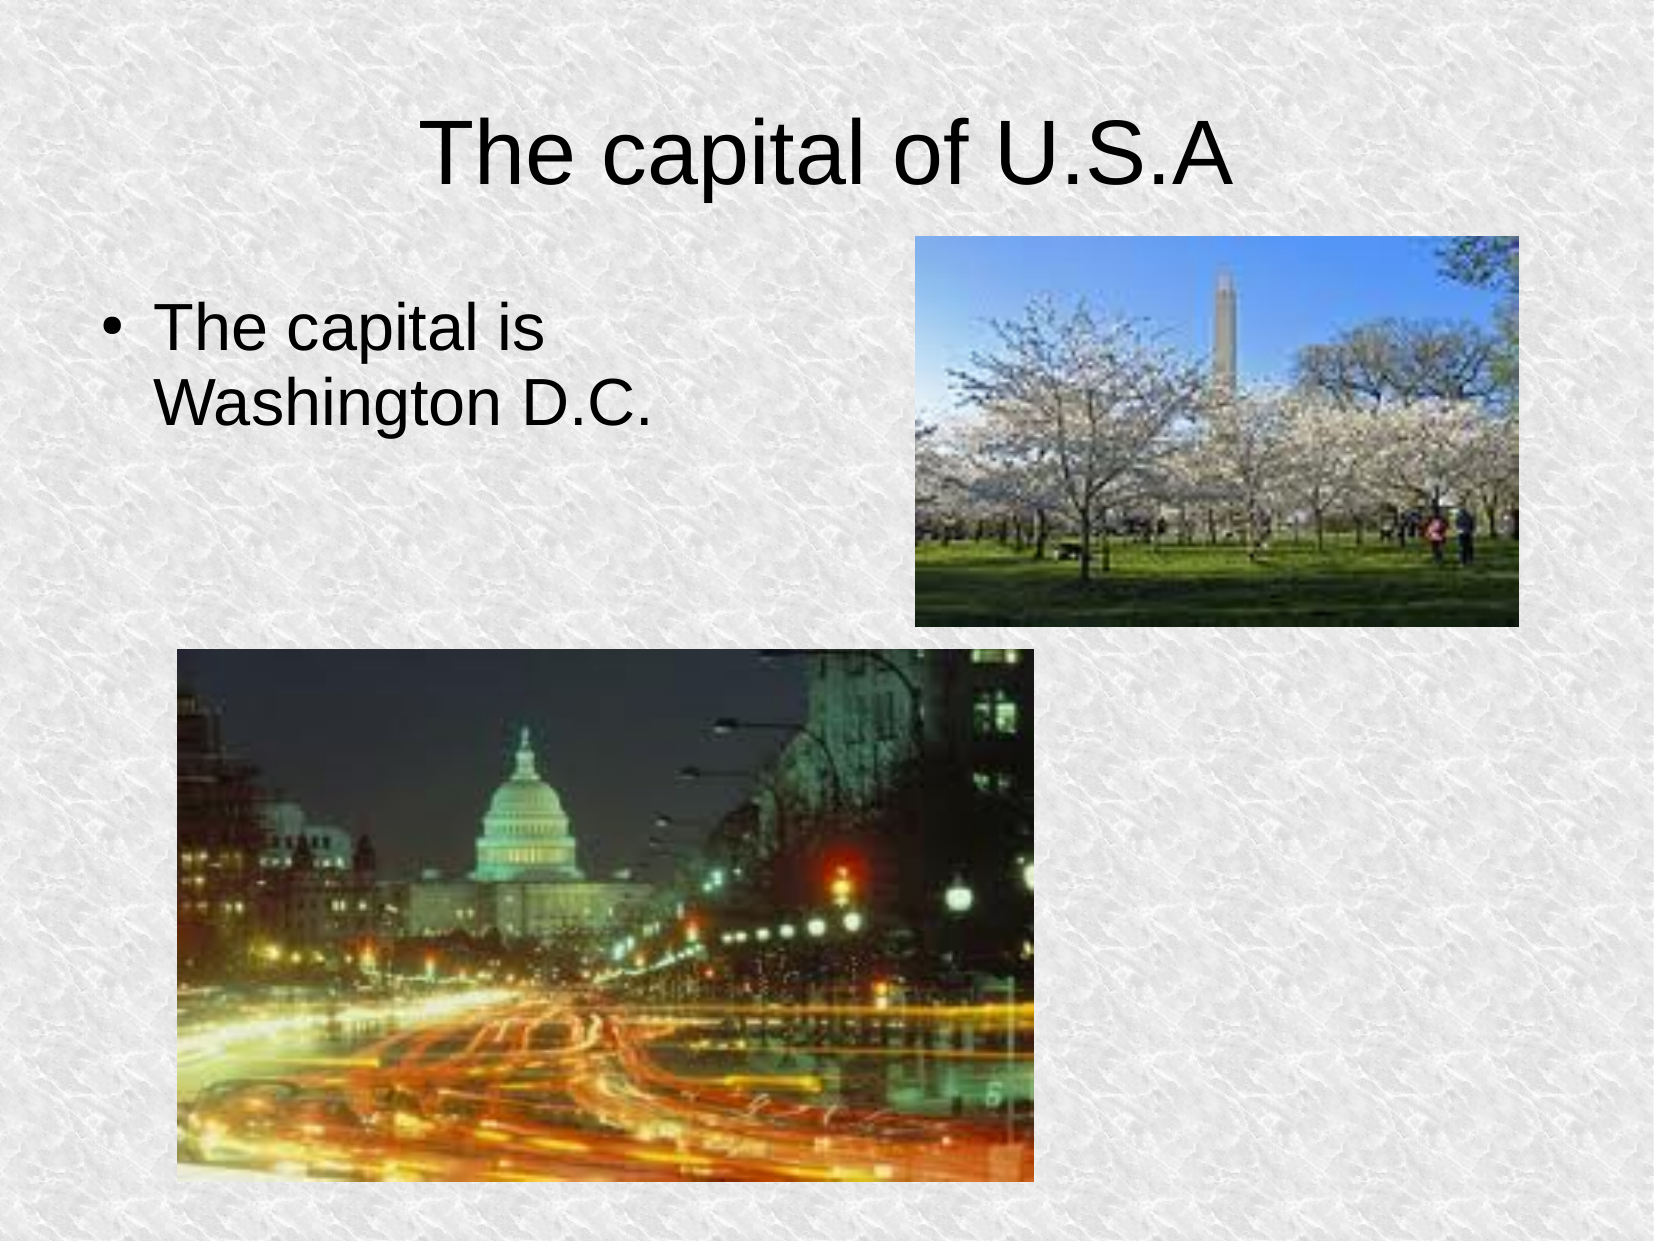

# The capital of U.S.A
The capital is Washington D.C.